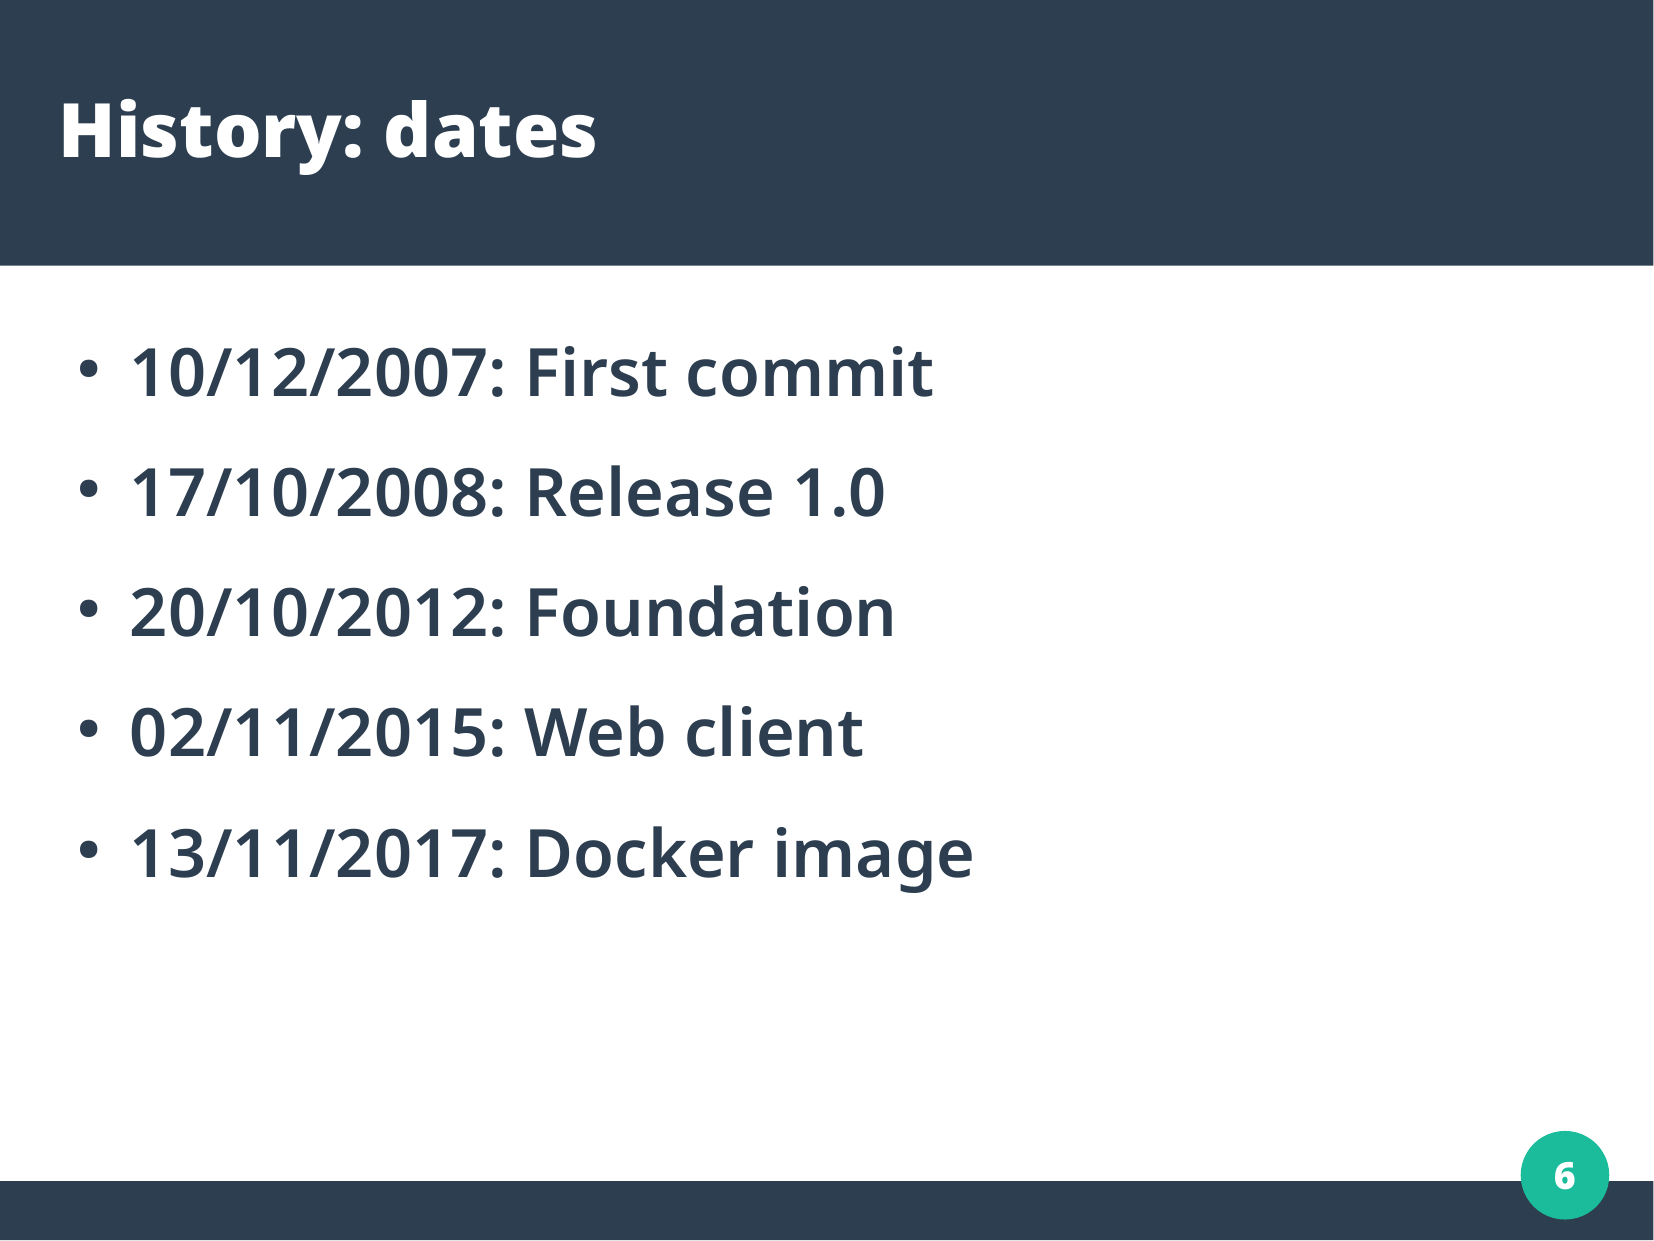

# History: dates
10/12/2007: First commit
17/10/2008: Release 1.0
20/10/2012: Foundation
02/11/2015: Web client
13/11/2017: Docker image
6